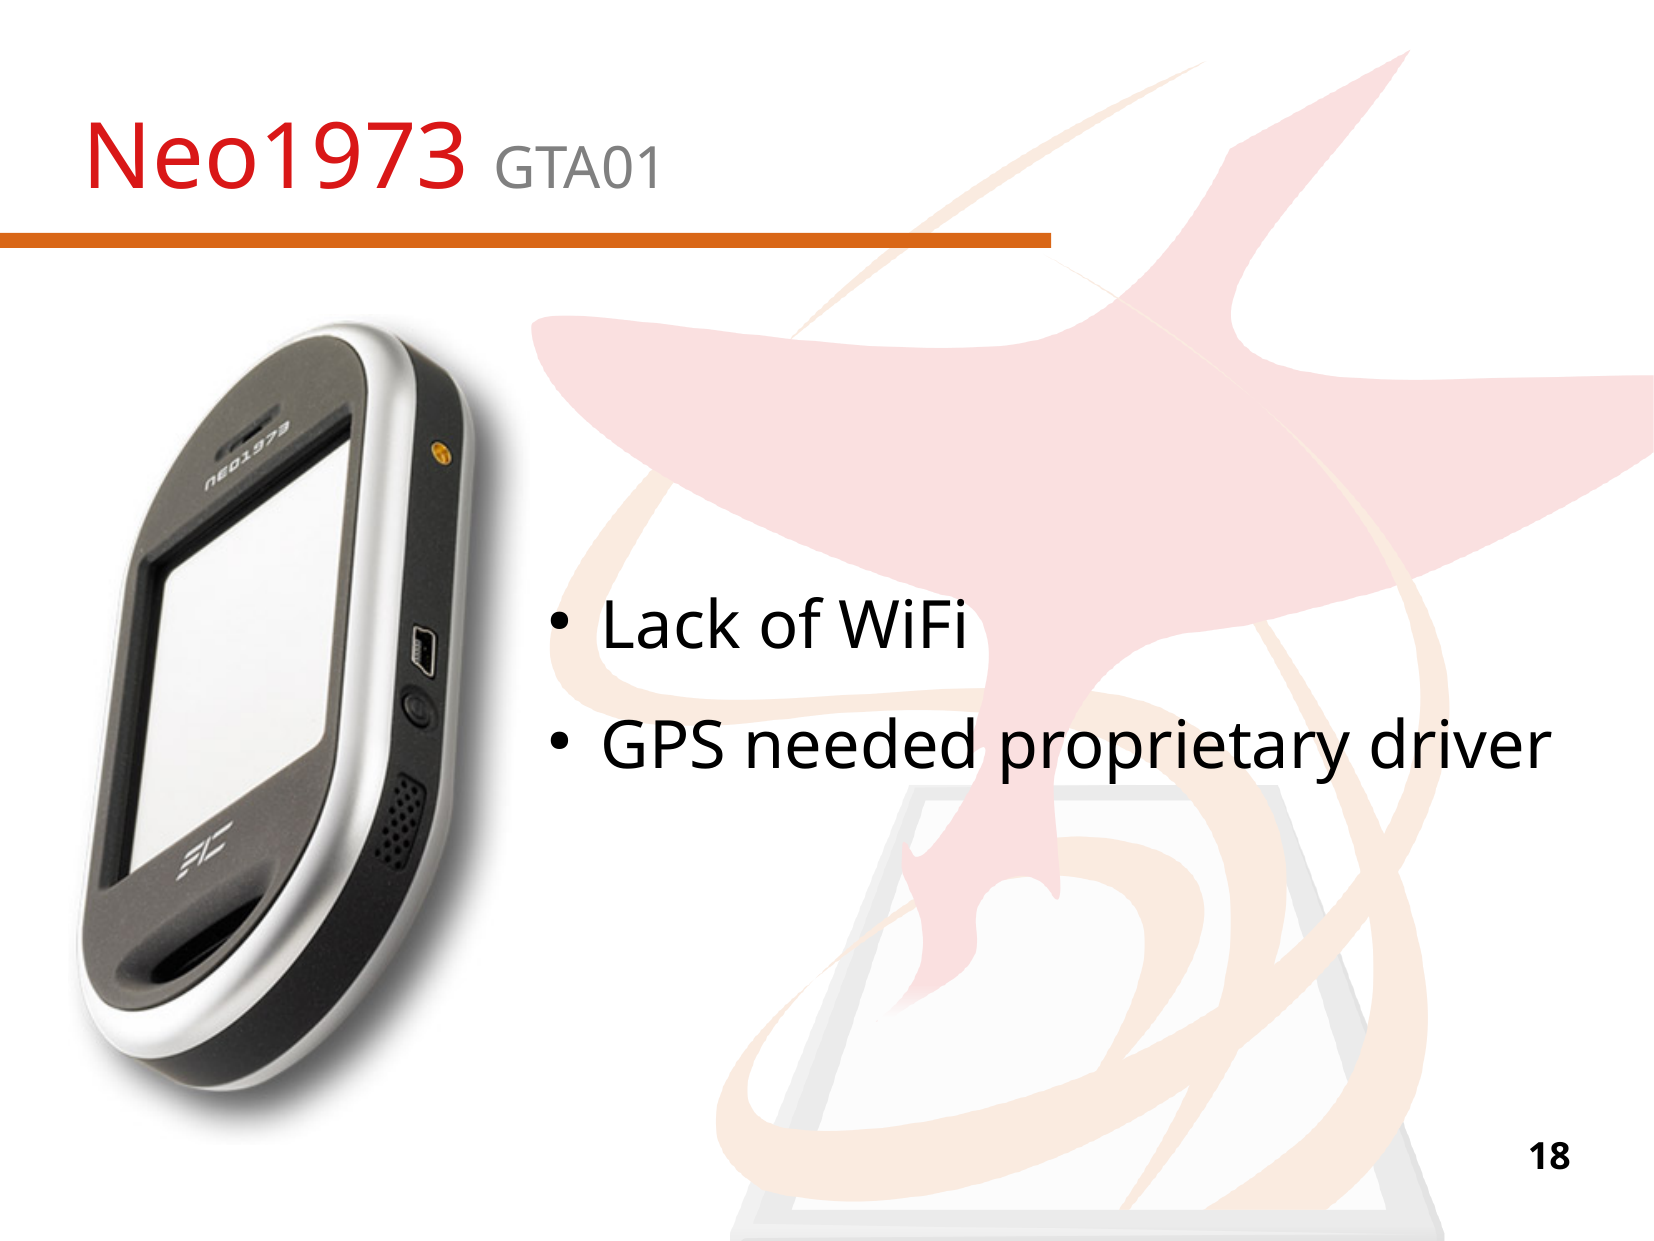

# Neo1973 GTA01
Lack of WiFi
GPS needed proprietary driver
18